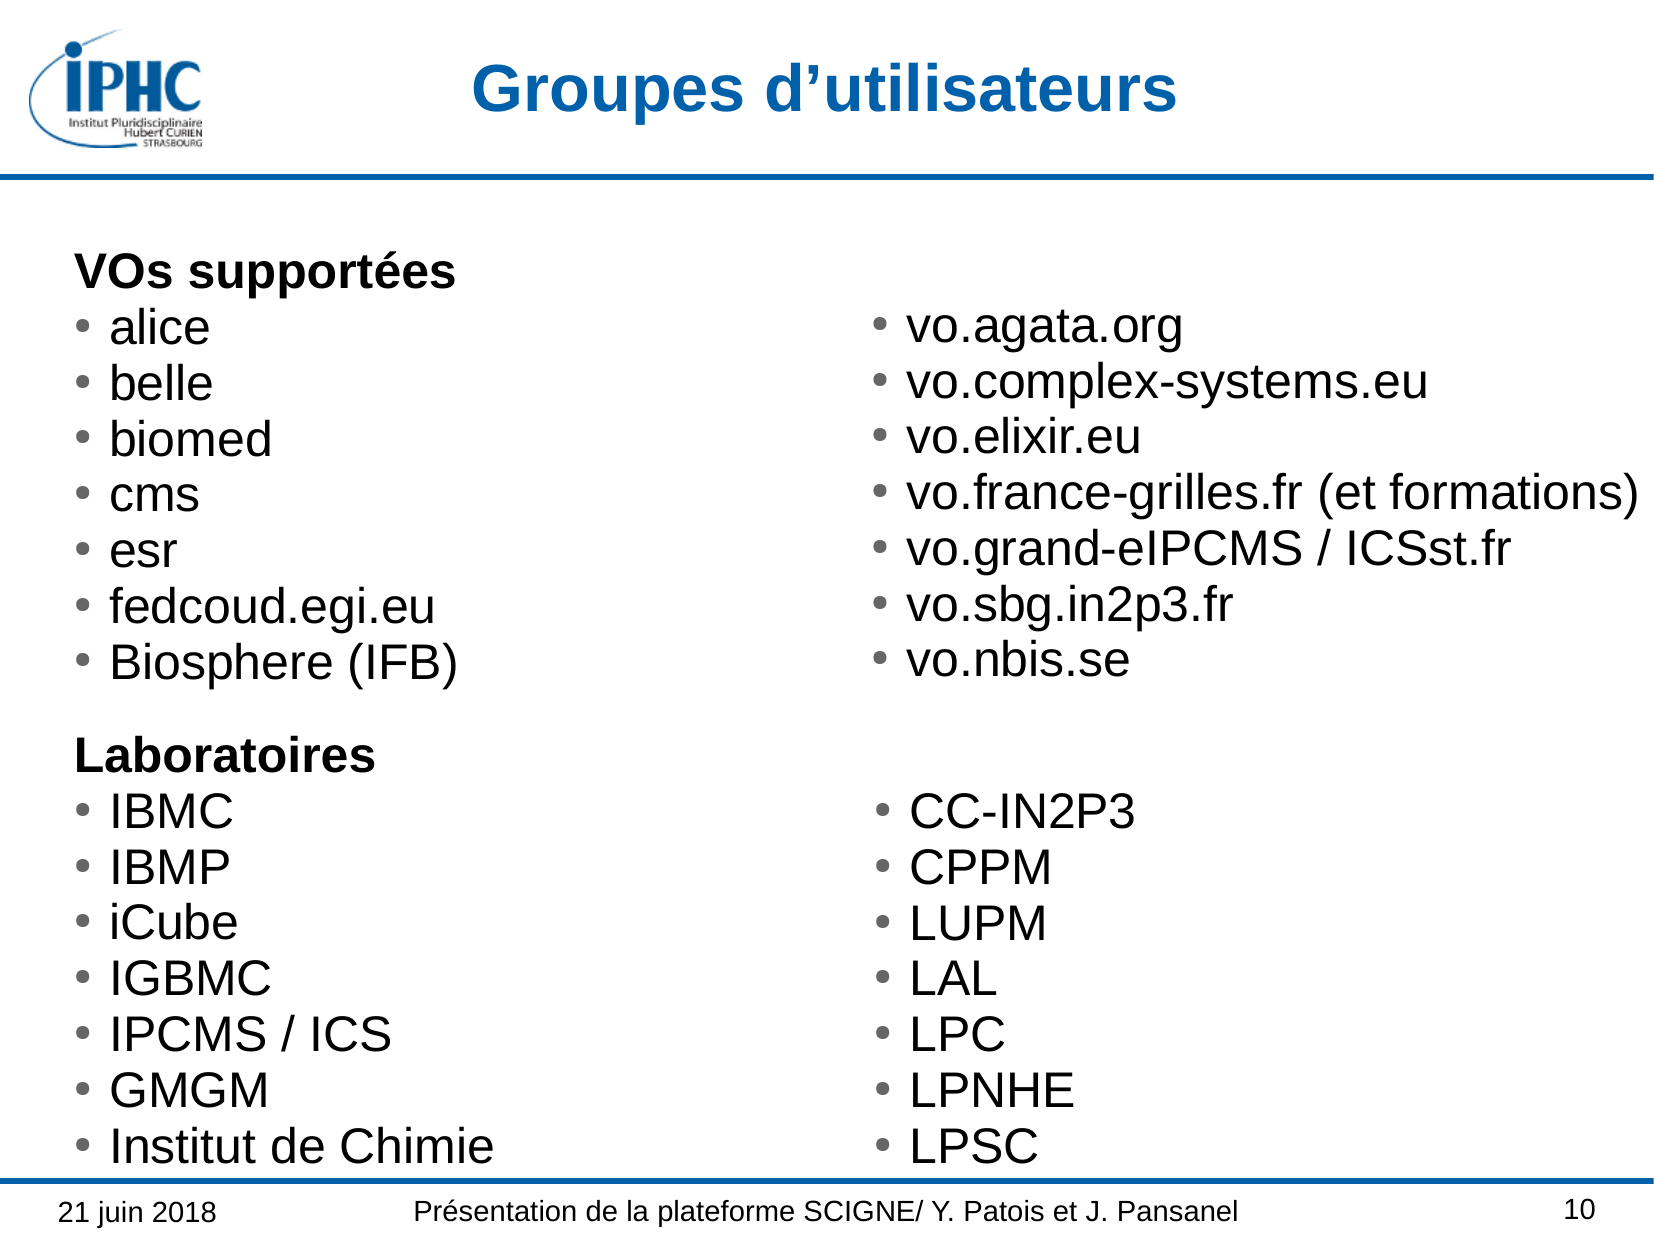

Groupes d’utilisateurs
VOs supportées
alice
belle
biomed
cms
esr
fedcoud.egi.eu
Biosphere (IFB)
vo.agata.org
vo.complex-systems.eu
vo.elixir.eu
vo.france-grilles.fr (et formations)
vo.grand-eIPCMS / ICSst.fr
vo.sbg.in2p3.fr
vo.nbis.se
Laboratoires
IBMC
IBMP
iCube
IGBMC
IPCMS / ICS
GMGM
Institut de Chimie
CC-IN2P3
CPPM
LUPM
LAL
LPC
LPNHE
LPSC
10
Présentation de la plateforme SCIGNE/ Y. Patois et J. Pansanel
21 juin 2018